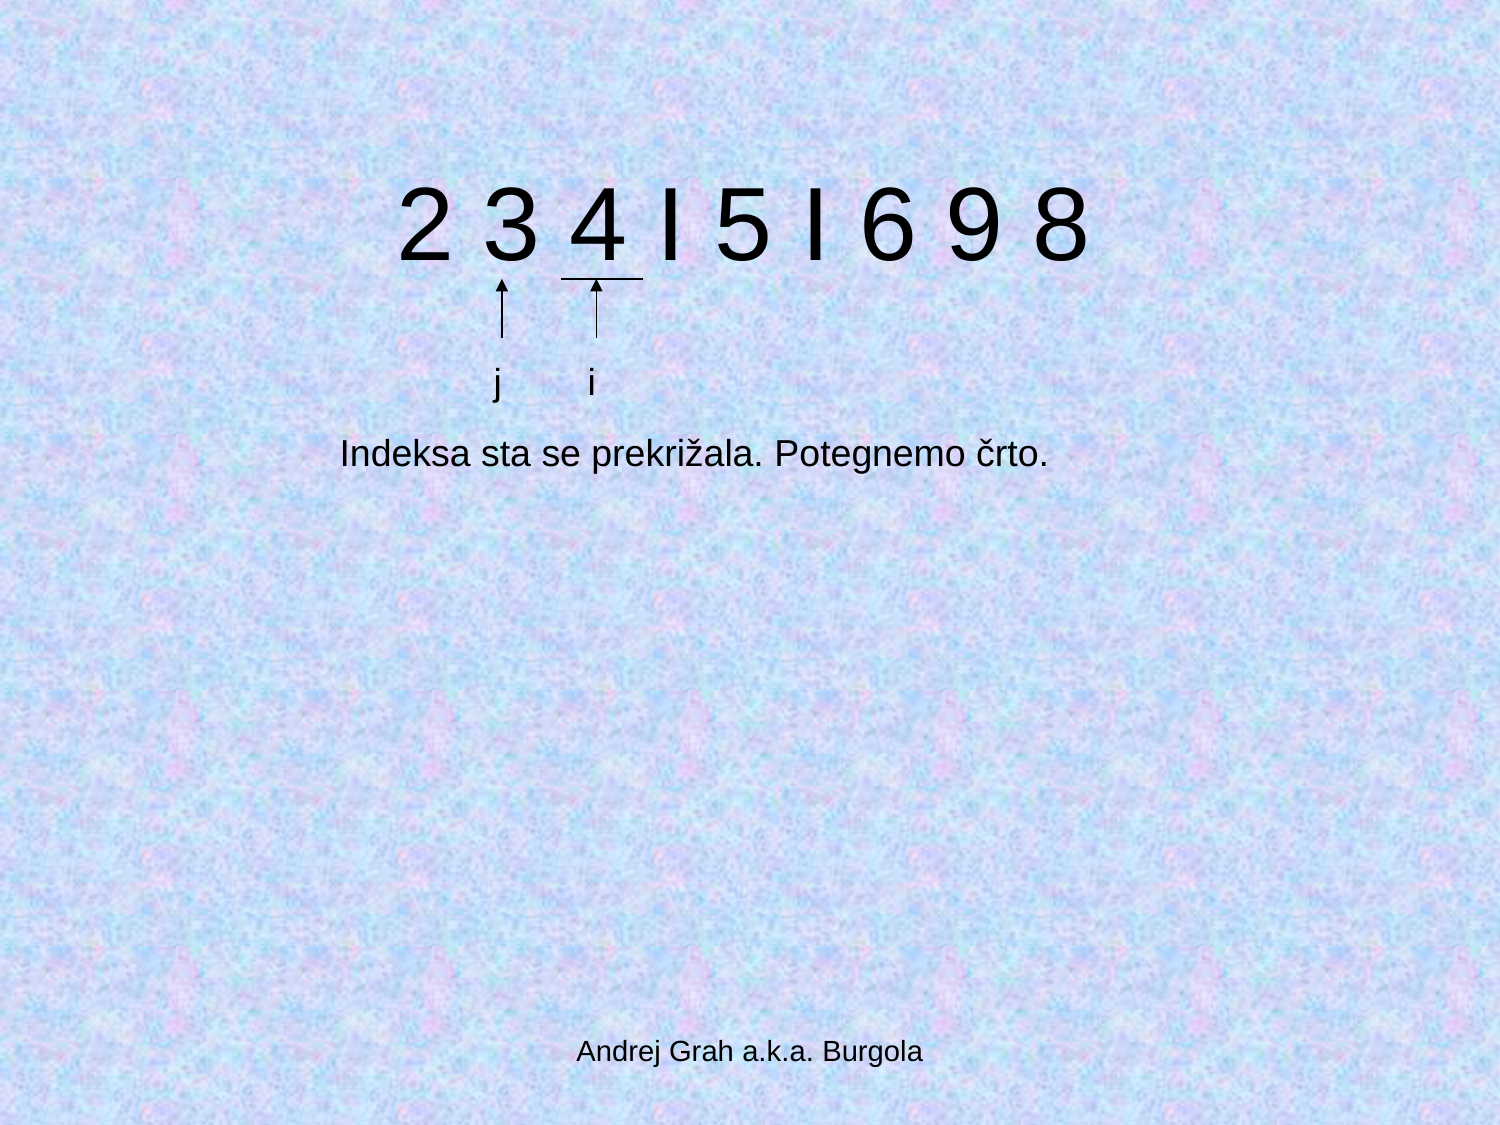

2 3 4 I 5 I 6 9 8
j
i
Indeksa sta se prekrižala. Potegnemo črto.
Andrej Grah a.k.a. Burgola